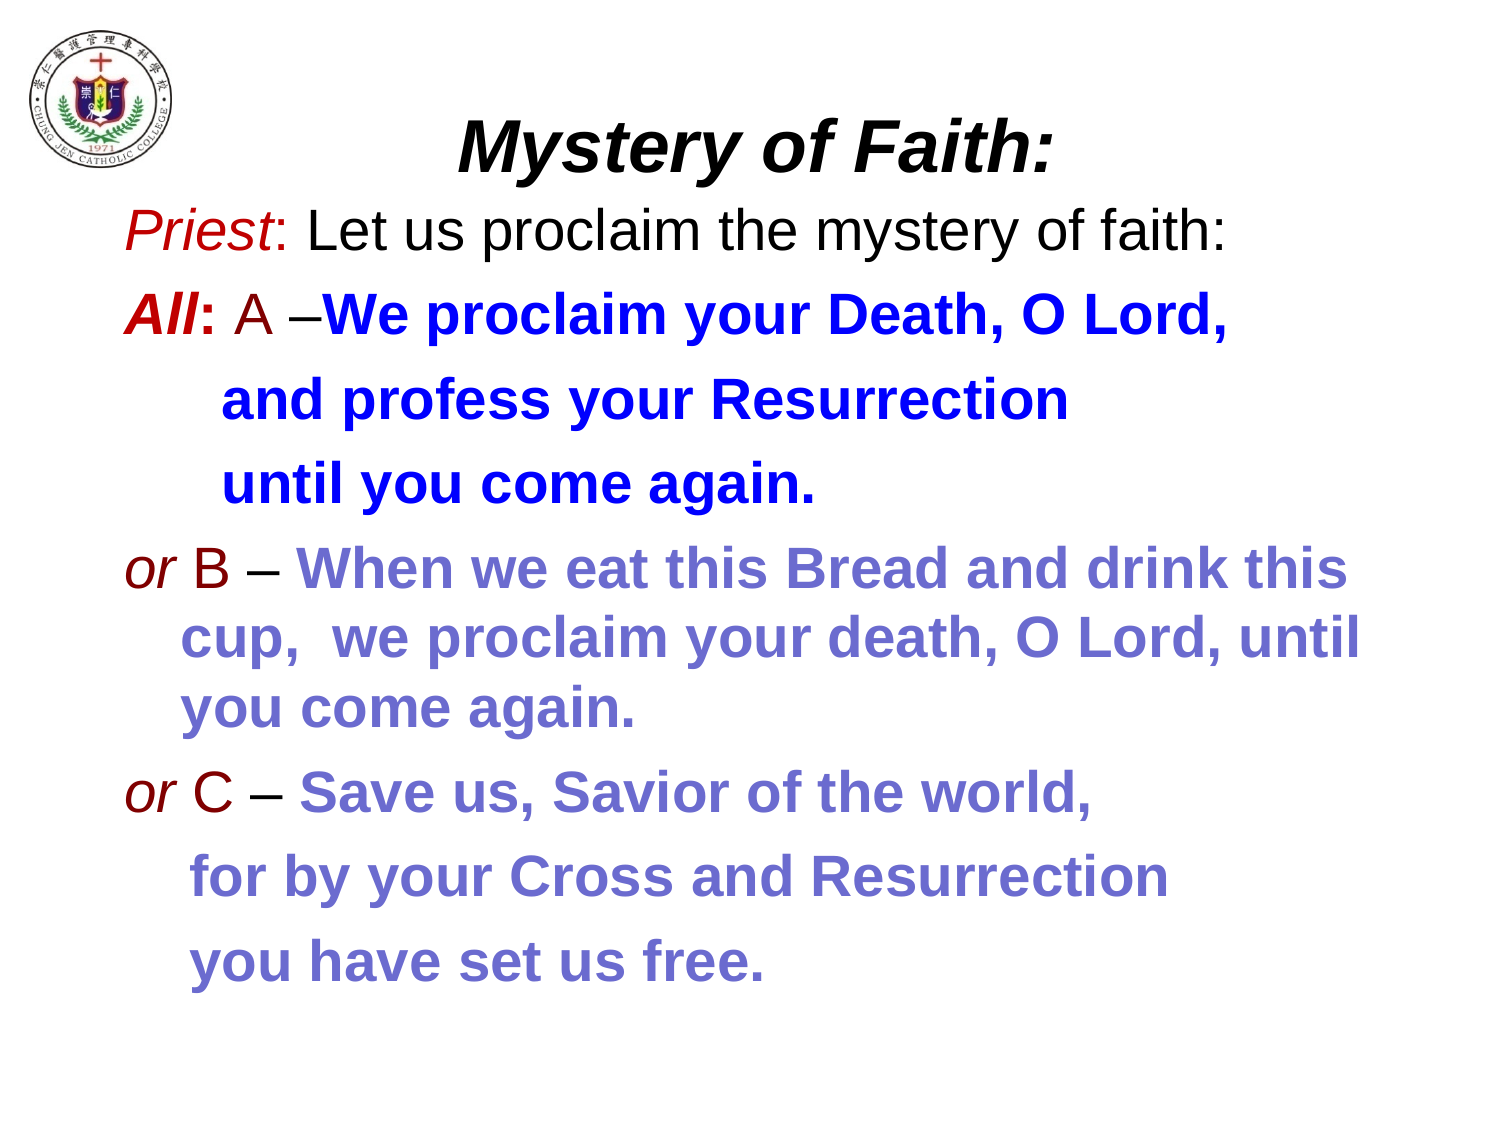

# Mystery of Faith:
Priest: Let us proclaim the mystery of faith:
All: A –We proclaim your Death, O Lord,
 and profess your Resurrection
 until you come again.
or B – When we eat this Bread and drink this cup, we proclaim your death, O Lord, until you come again.
or C – Save us, Savior of the world,
 for by your Cross and Resurrection
 you have set us free.